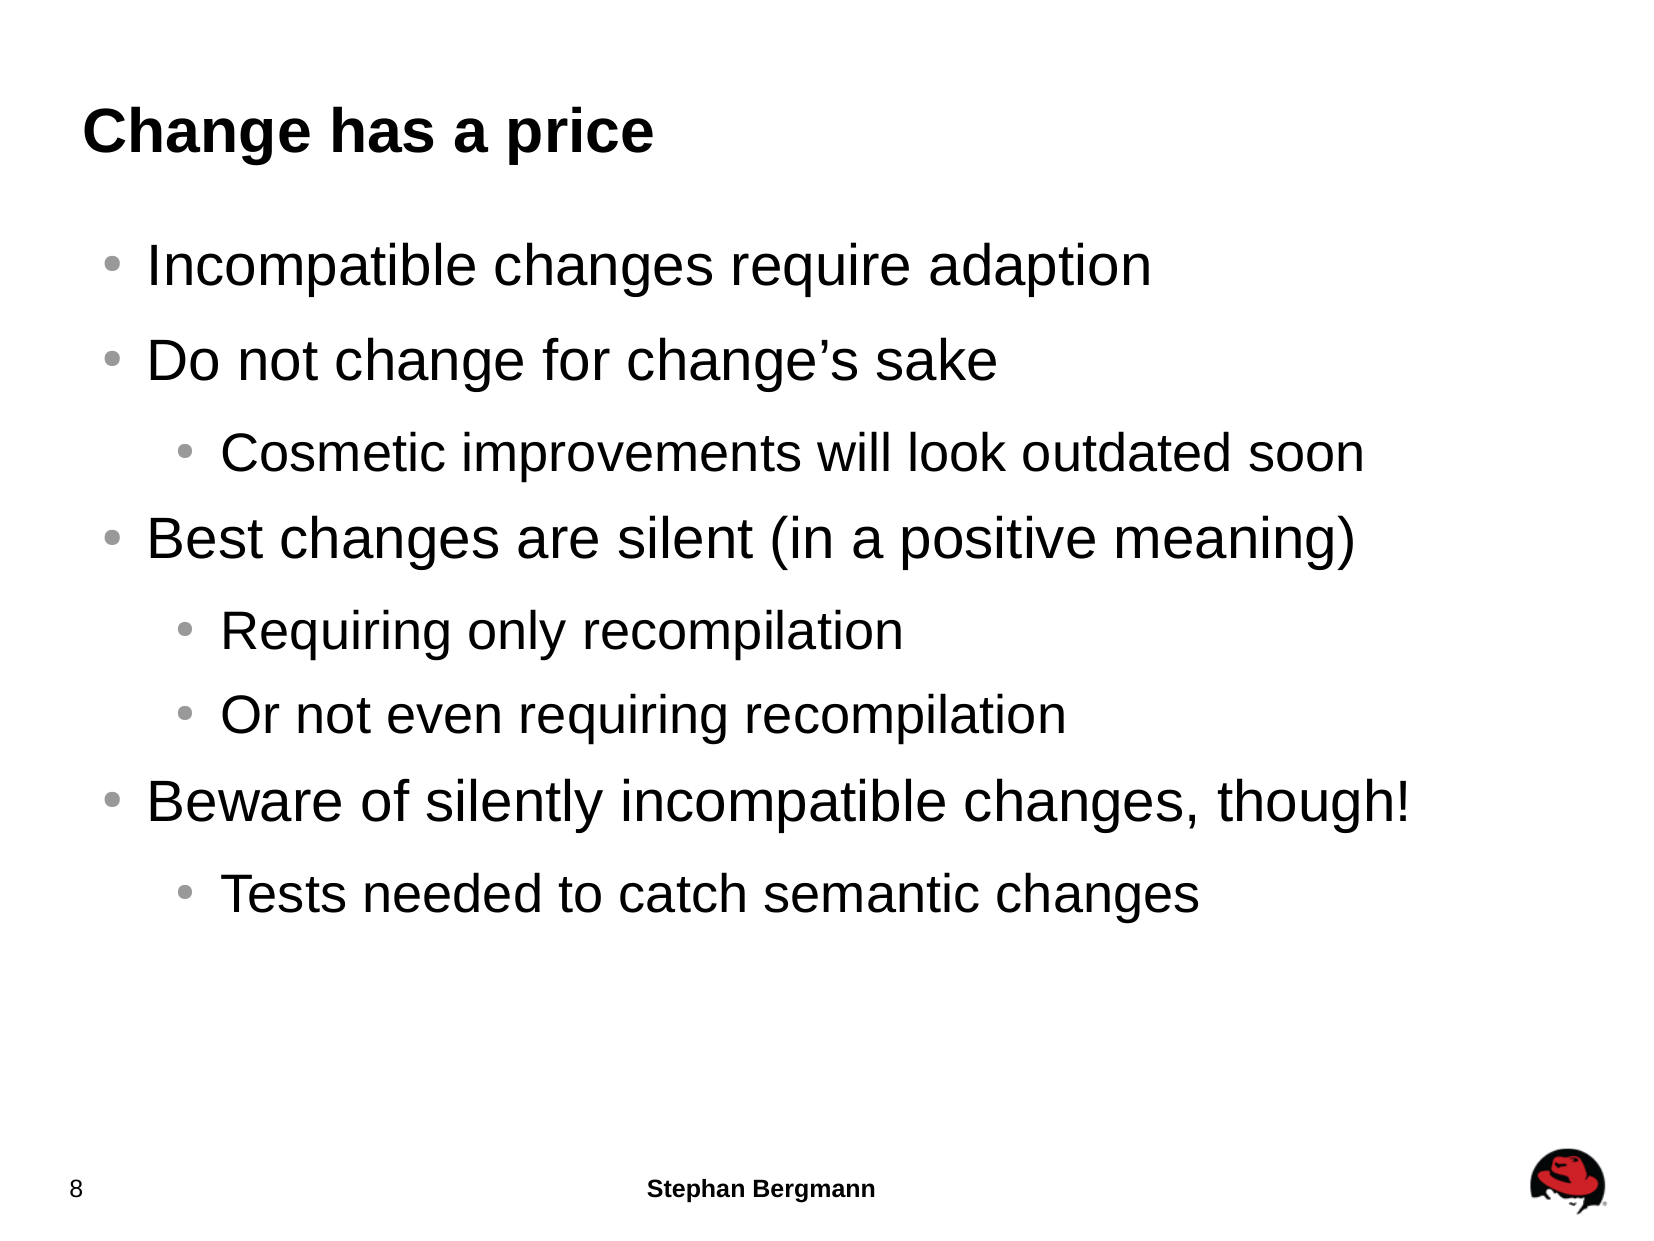

# Change has a price
Incompatible changes require adaption
Do not change for change’s sake
Cosmetic improvements will look outdated soon
Best changes are silent (in a positive meaning)
Requiring only recompilation
Or not even requiring recompilation
Beware of silently incompatible changes, though!
Tests needed to catch semantic changes